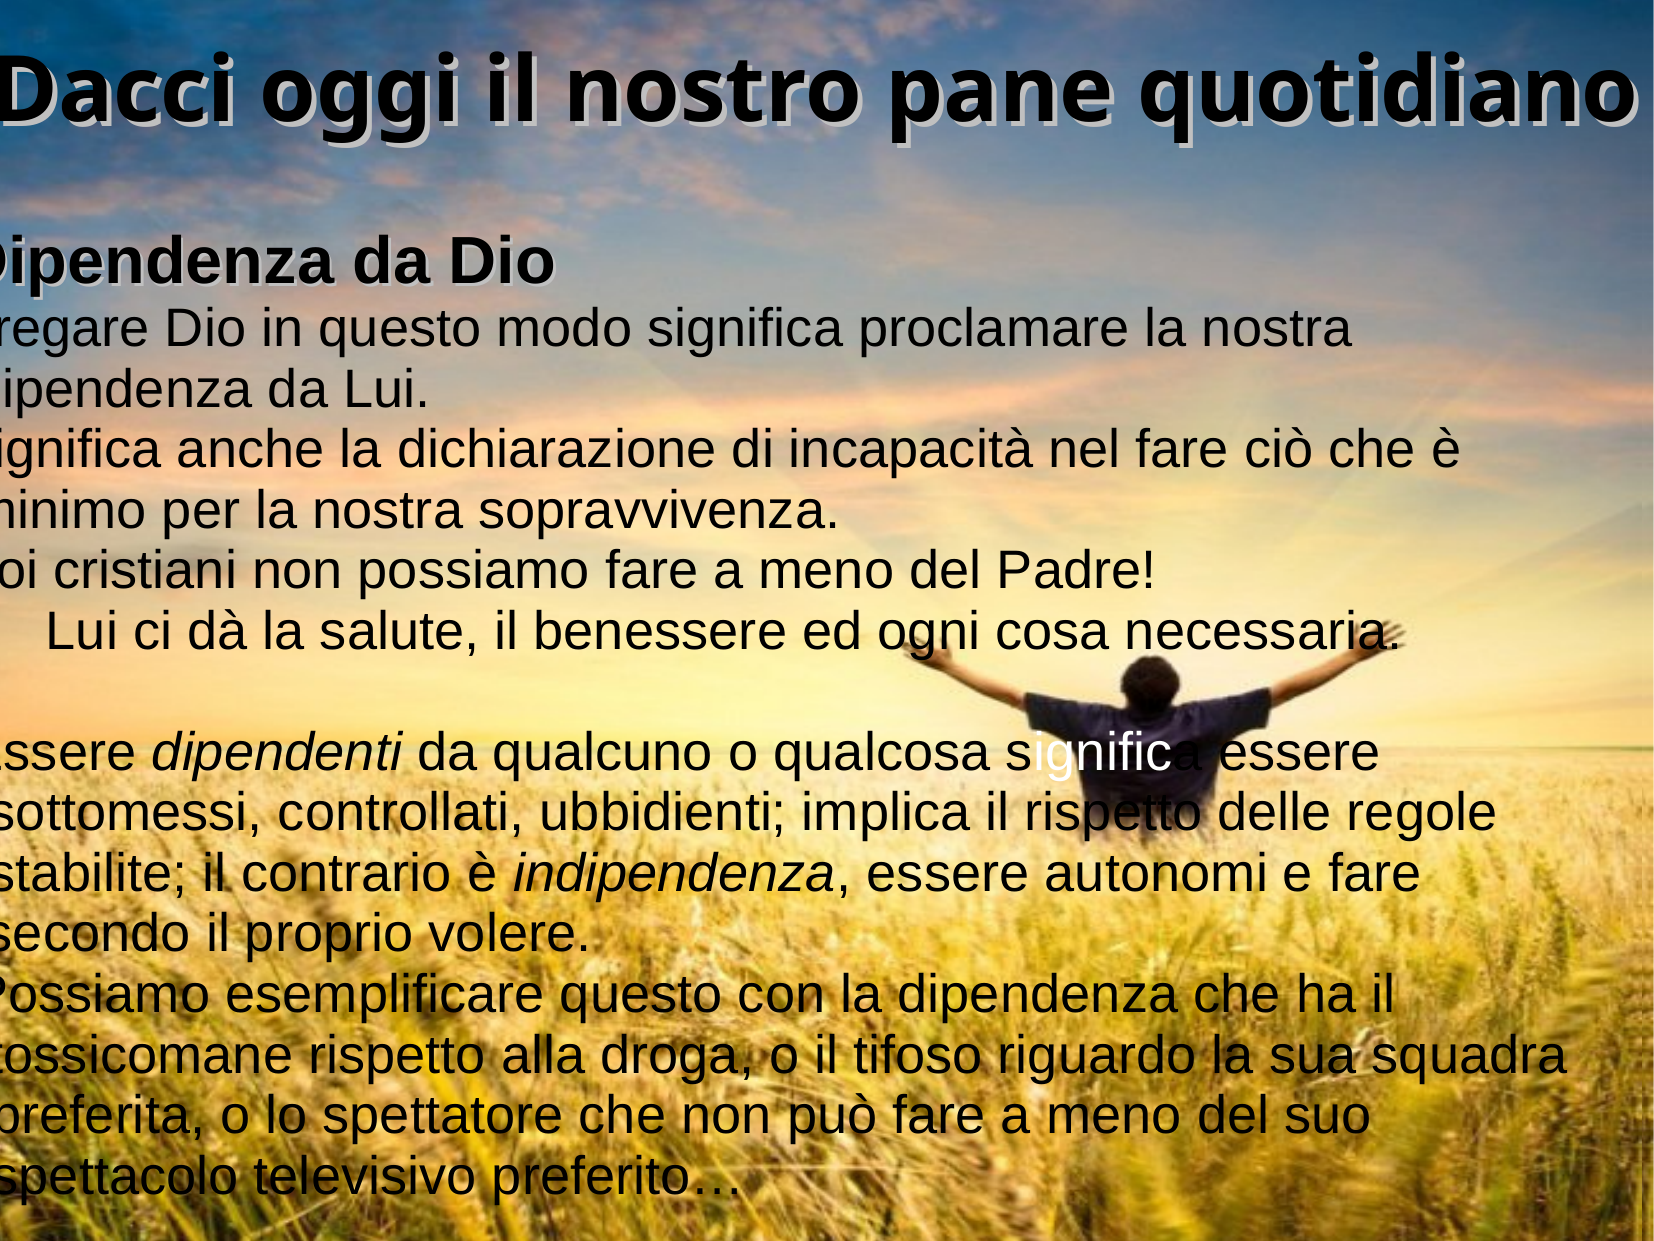

Introduzione
La cameretta.
 Ma tu, quando preghi, entra nella tua cameretta (Matteo 6:6).
Ma tu – questo implica che tu sei chiamato alla vera preghiera,
alla vera adorazione, alla vera comunione con Dio Padre!
 Dio ha delle richieste precise riguardo chi vuole adorarLo
 Giovanni 4:23,24.
 Gesù introduce un concetto caro a tutti i credenti risvegliati e ripieni dello
 Spirito Santo: la preghiera personale; è nella preghiera nascosta che
 Dio più si rivela; è la tua invocazione fervente e silenziosa che più gli è
 gradita; è il tuo grido nella valle dell’umiliazione, o la tua lode sul monte
 della vittoria che salgono come profumo soave al Suo trono.
 Fa’ orazione al Padre tuo che è nel segreto.
Dio è un Dio che si nasconde agli empi, ma che si rivela e rivela le Sue
meraviglie solo a quanti lo cercano Matteo 11:25.
Introduzione
 oggi il nostro pane quotidiano
Dacci oggi il nostro pane quotidiano
Dipendenza da Dio
Pregare Dio in questo modo significa proclamare la nostra
 dipendenza da Lui.
Significa anche la dichiarazione di incapacità nel fare ciò che è
 minimo per la nostra sopravvivenza.
Noi cristiani non possiamo fare a meno del Padre!
 Lui ci dà la salute, il benessere ed ogni cosa necessaria.
Essere dipendenti da qualcuno o qualcosa significa essere
 sottomessi, controllati, ubbidienti; implica il rispetto delle regole
stabilite; il contrario è indipendenza, essere autonomi e fare
 secondo il proprio volere.
 Possiamo esemplificare questo con la dipendenza che ha il
 tossicomane rispetto alla droga, o il tifoso riguardo la sua squadra
preferita, o lo spettatore che non può fare a meno del suo
spettacolo televisivo preferito…